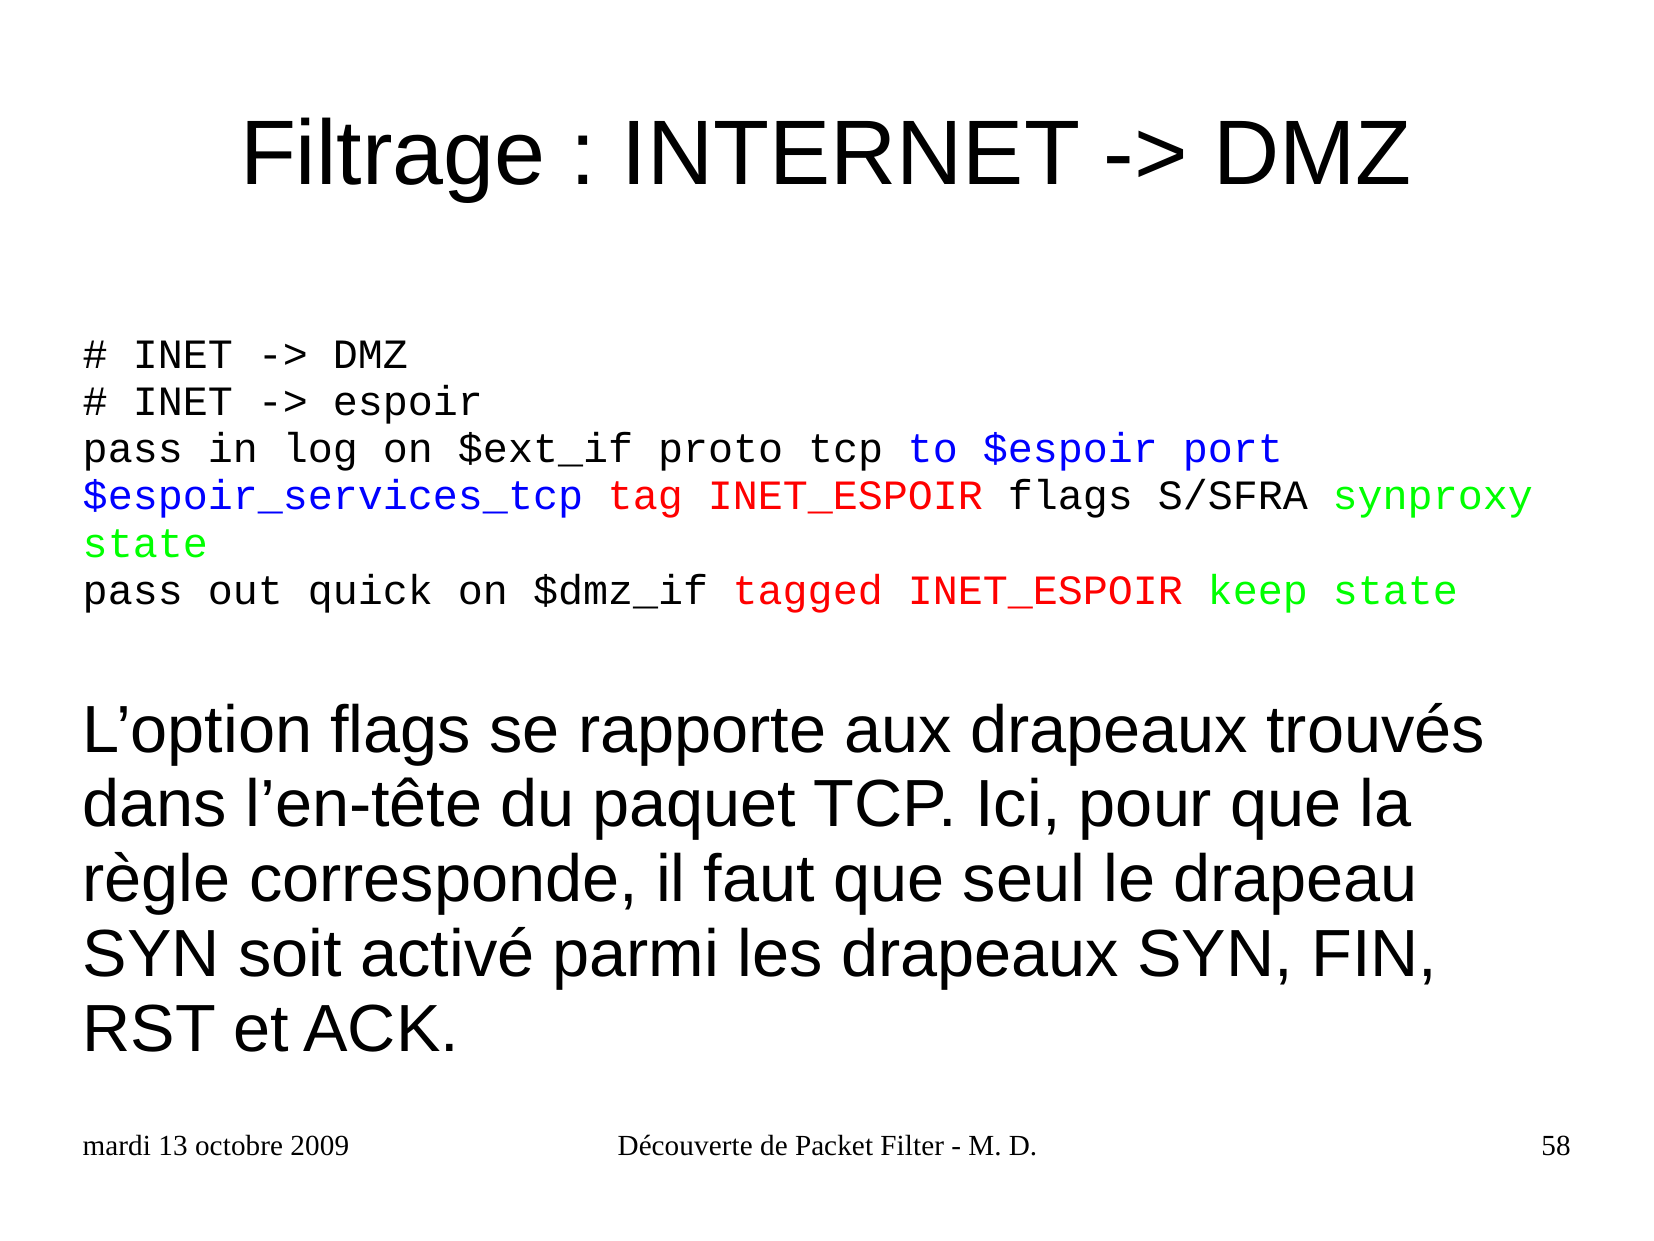

# Filtrage : INTERNET -> DMZ
# INET -> DMZ
# INET -> espoir
pass in log on $ext_if proto tcp to $espoir port $espoir_services_tcp tag INET_ESPOIR flags S/SFRA synproxy state
pass out quick on $dmz_if tagged INET_ESPOIR keep state
L’option flags se rapporte aux drapeaux trouvés dans l’en-tête du paquet TCP. Ici, pour que la règle corresponde, il faut que seul le drapeau SYN soit activé parmi les drapeaux SYN, FIN, RST et ACK.
mardi 13 octobre 2009
Découverte de Packet Filter - M. D.
58